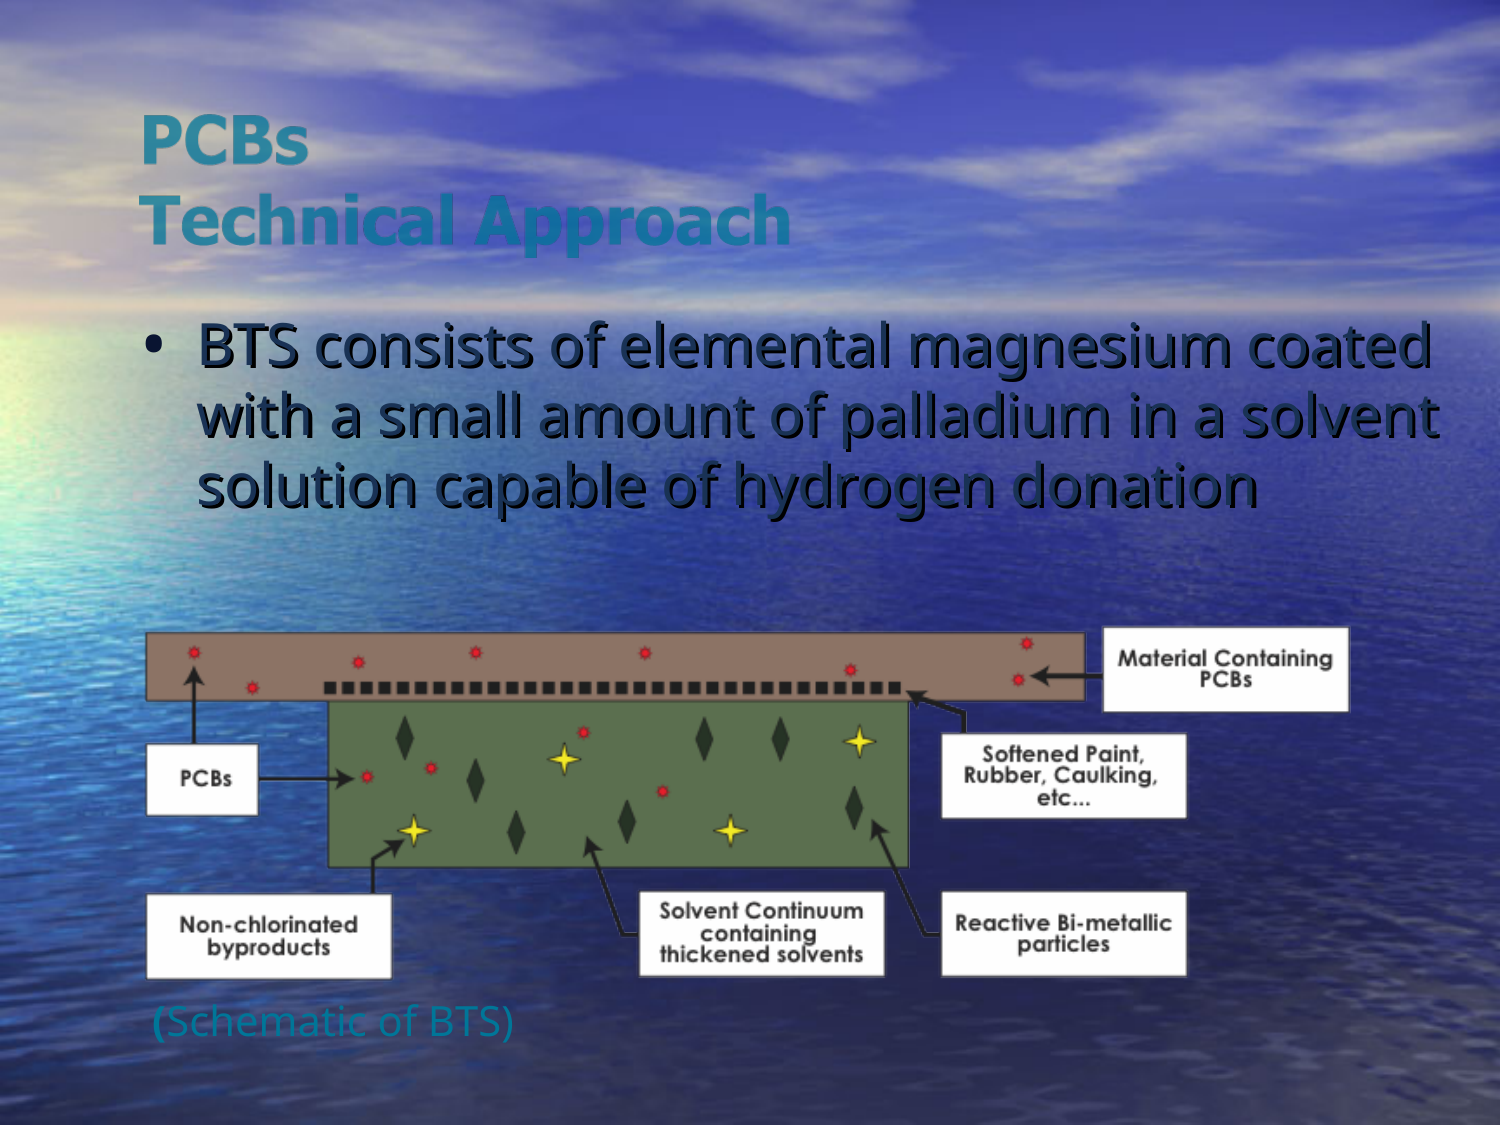

# BTS consists of elemental magnesium coated with a small amount of palladium in a solvent solution capable of hydrogen donation
(Schematic of BTS)